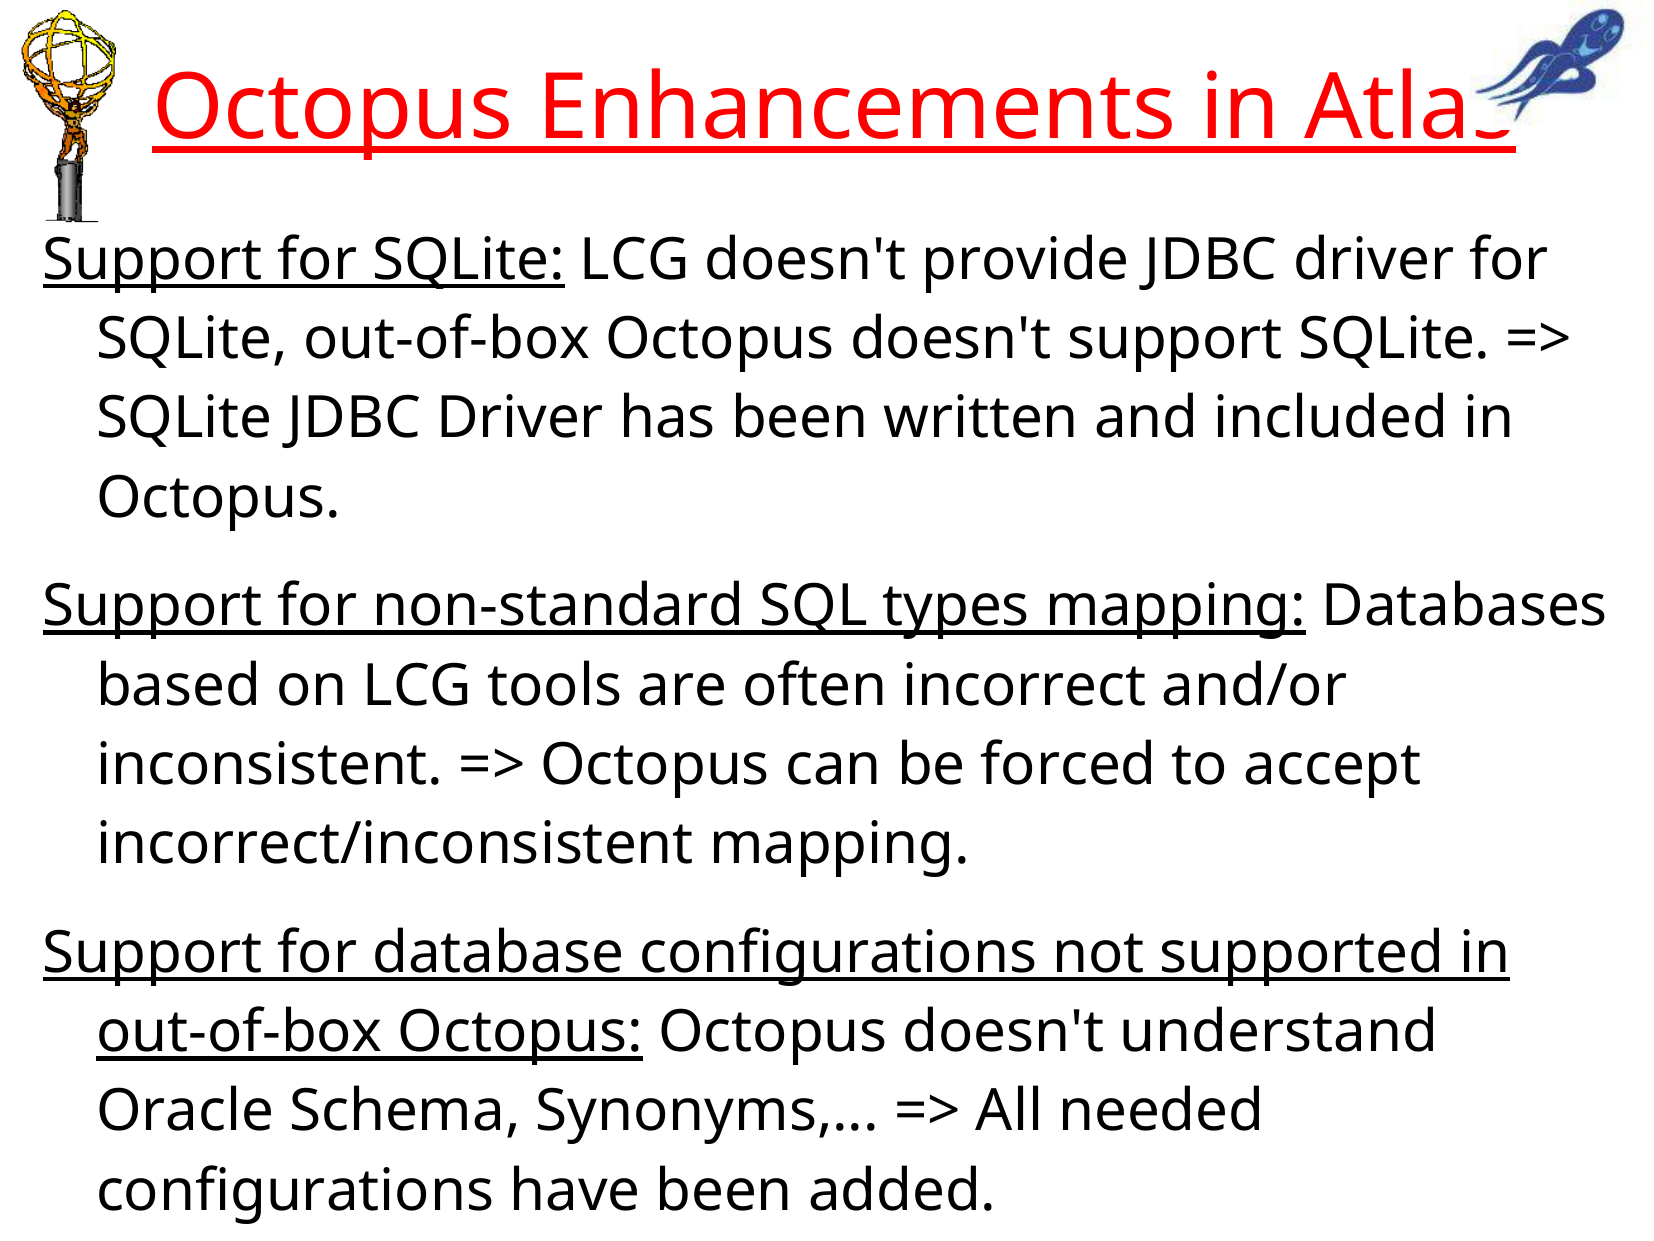

# Octopus Enhancements in Atlas
Support for SQLite: LCG doesn't provide JDBC driver for SQLite, out-of-box Octopus doesn't support SQLite. => SQLite JDBC Driver has been written and included in Octopus.
Support for non-standard SQL types mapping: Databases based on LCG tools are often incorrect and/or inconsistent. => Octopus can be forced to accept incorrect/inconsistent mapping.
Support for database configurations not supported in out-of-box Octopus: Octopus doesn't understand Oracle Schema, Synonyms,... => All needed configurations have been added.
Bug-fixes: included in the Octopus distribution.